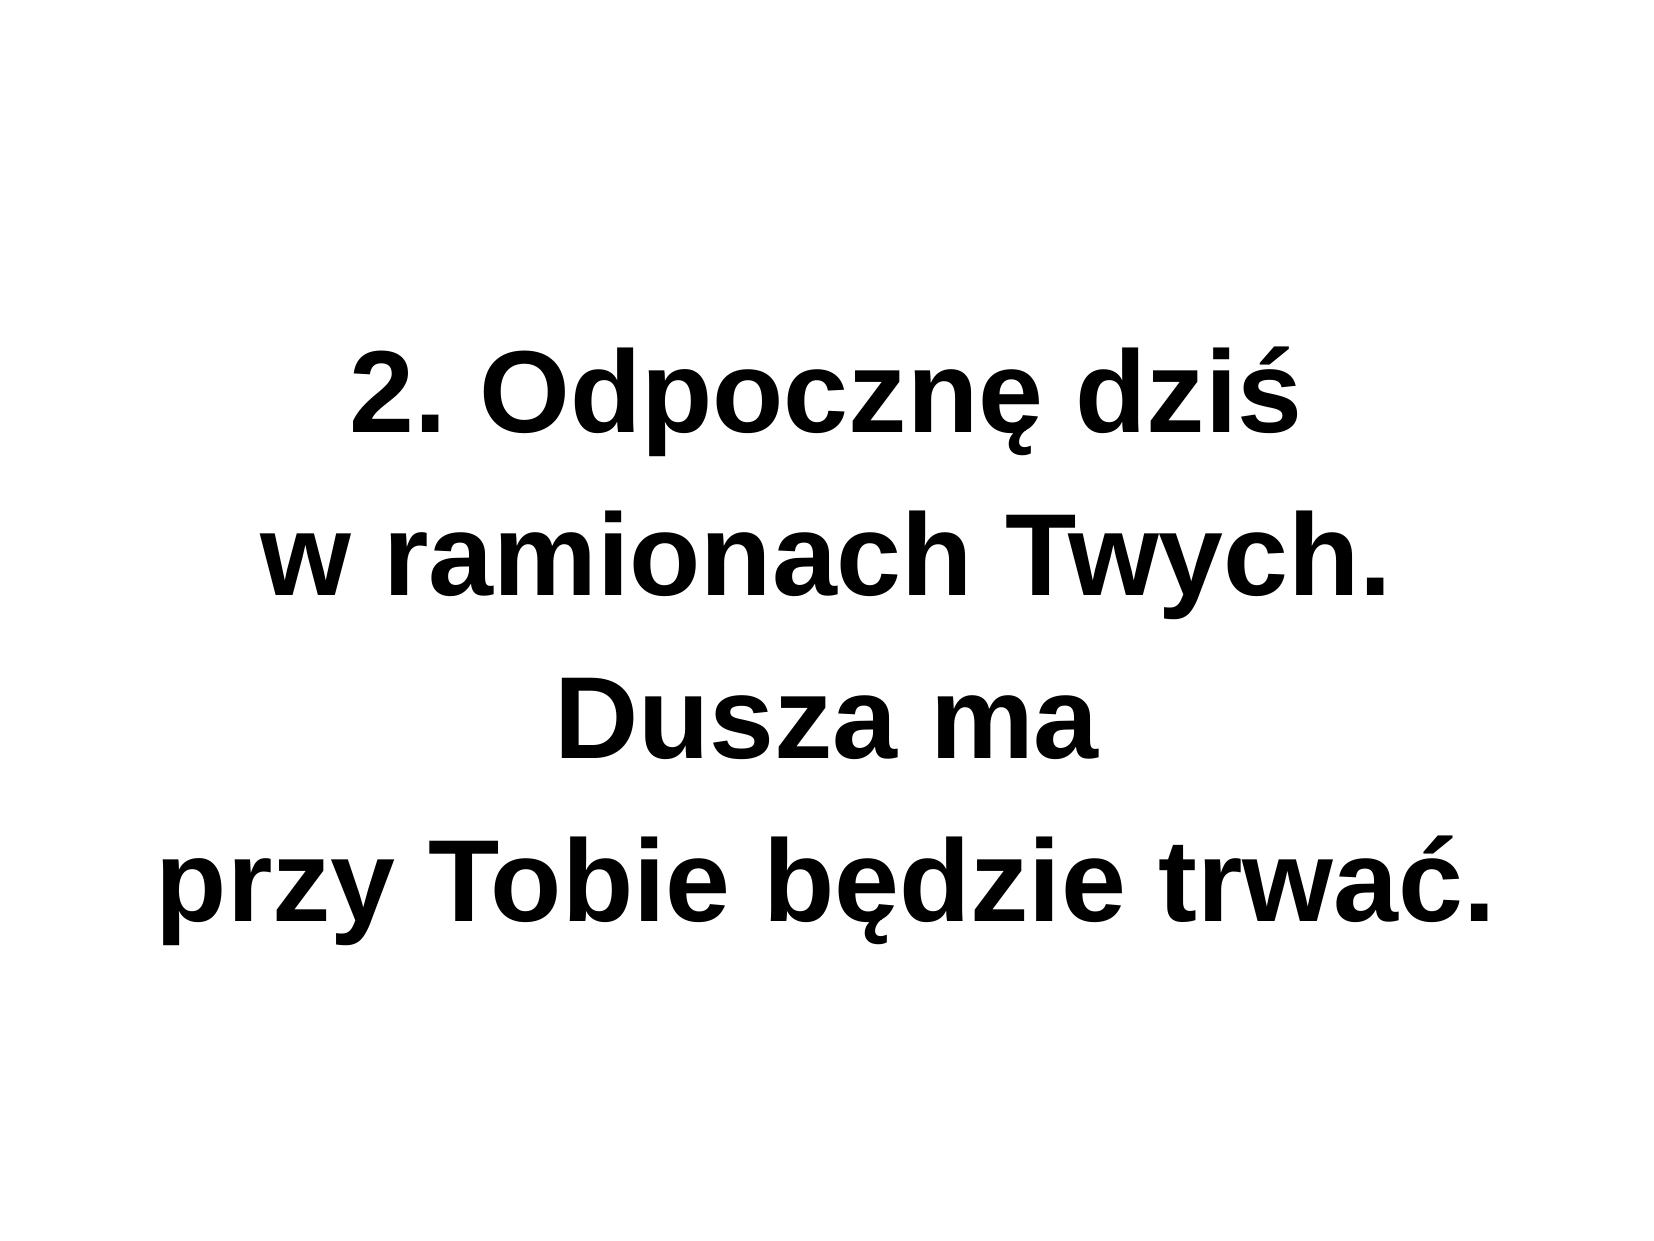

# 2. Odpocznę dziś
w ramionach Twych.
Dusza ma
przy Tobie będzie trwać.